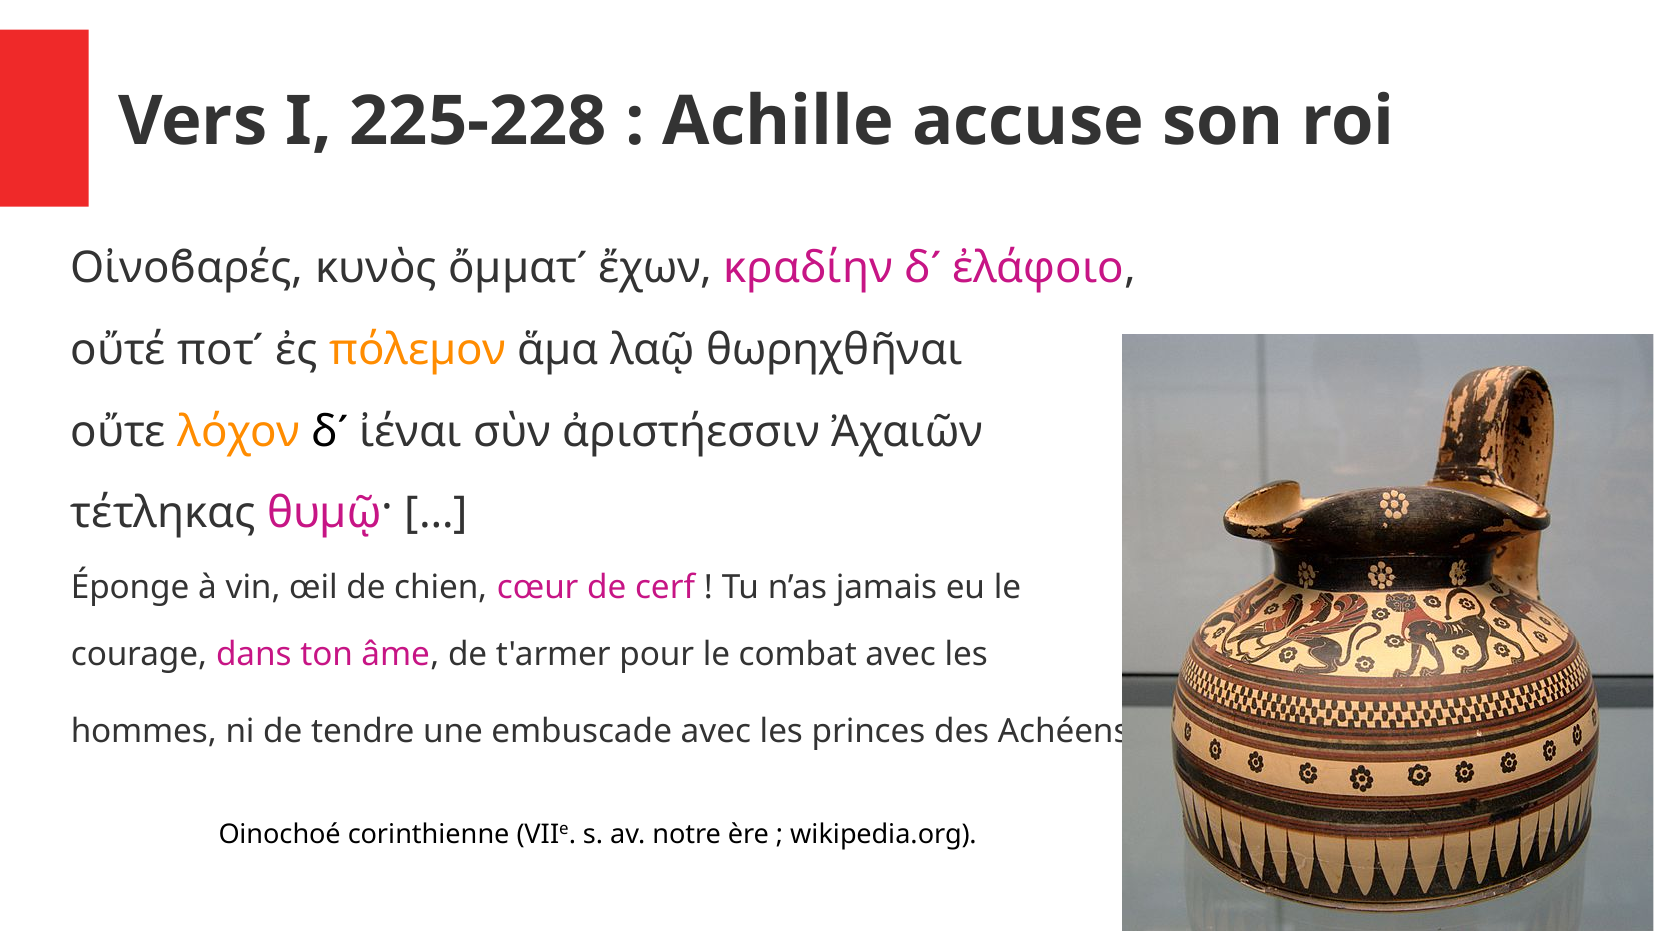

# Vers I, 225-228 : Achille accuse son roi
Οἰνοϐαρές, κυνὸς ὄμματʹ ἔχων, κραδίην δʹ ἐλάφοιο,
οὔτέ ποτʹ ἐς πόλεμον ἅμα λαῷ θωρηχθῆναι
οὔτε λόχον δʹ ἰέναι σὺν ἀριστήεσσιν Ἀχαιῶν
τέτληκας θυμῷ· […]
Éponge à vin, œil de chien, cœur de cerf ! Tu n’as jamais eu le
courage, dans ton âme, de t'armer pour le combat avec les
hommes, ni de tendre une embuscade avec les princes des Achéens.
Oinochoé corinthienne (VIIe. s. av. notre ère ; wikipedia.org).
10